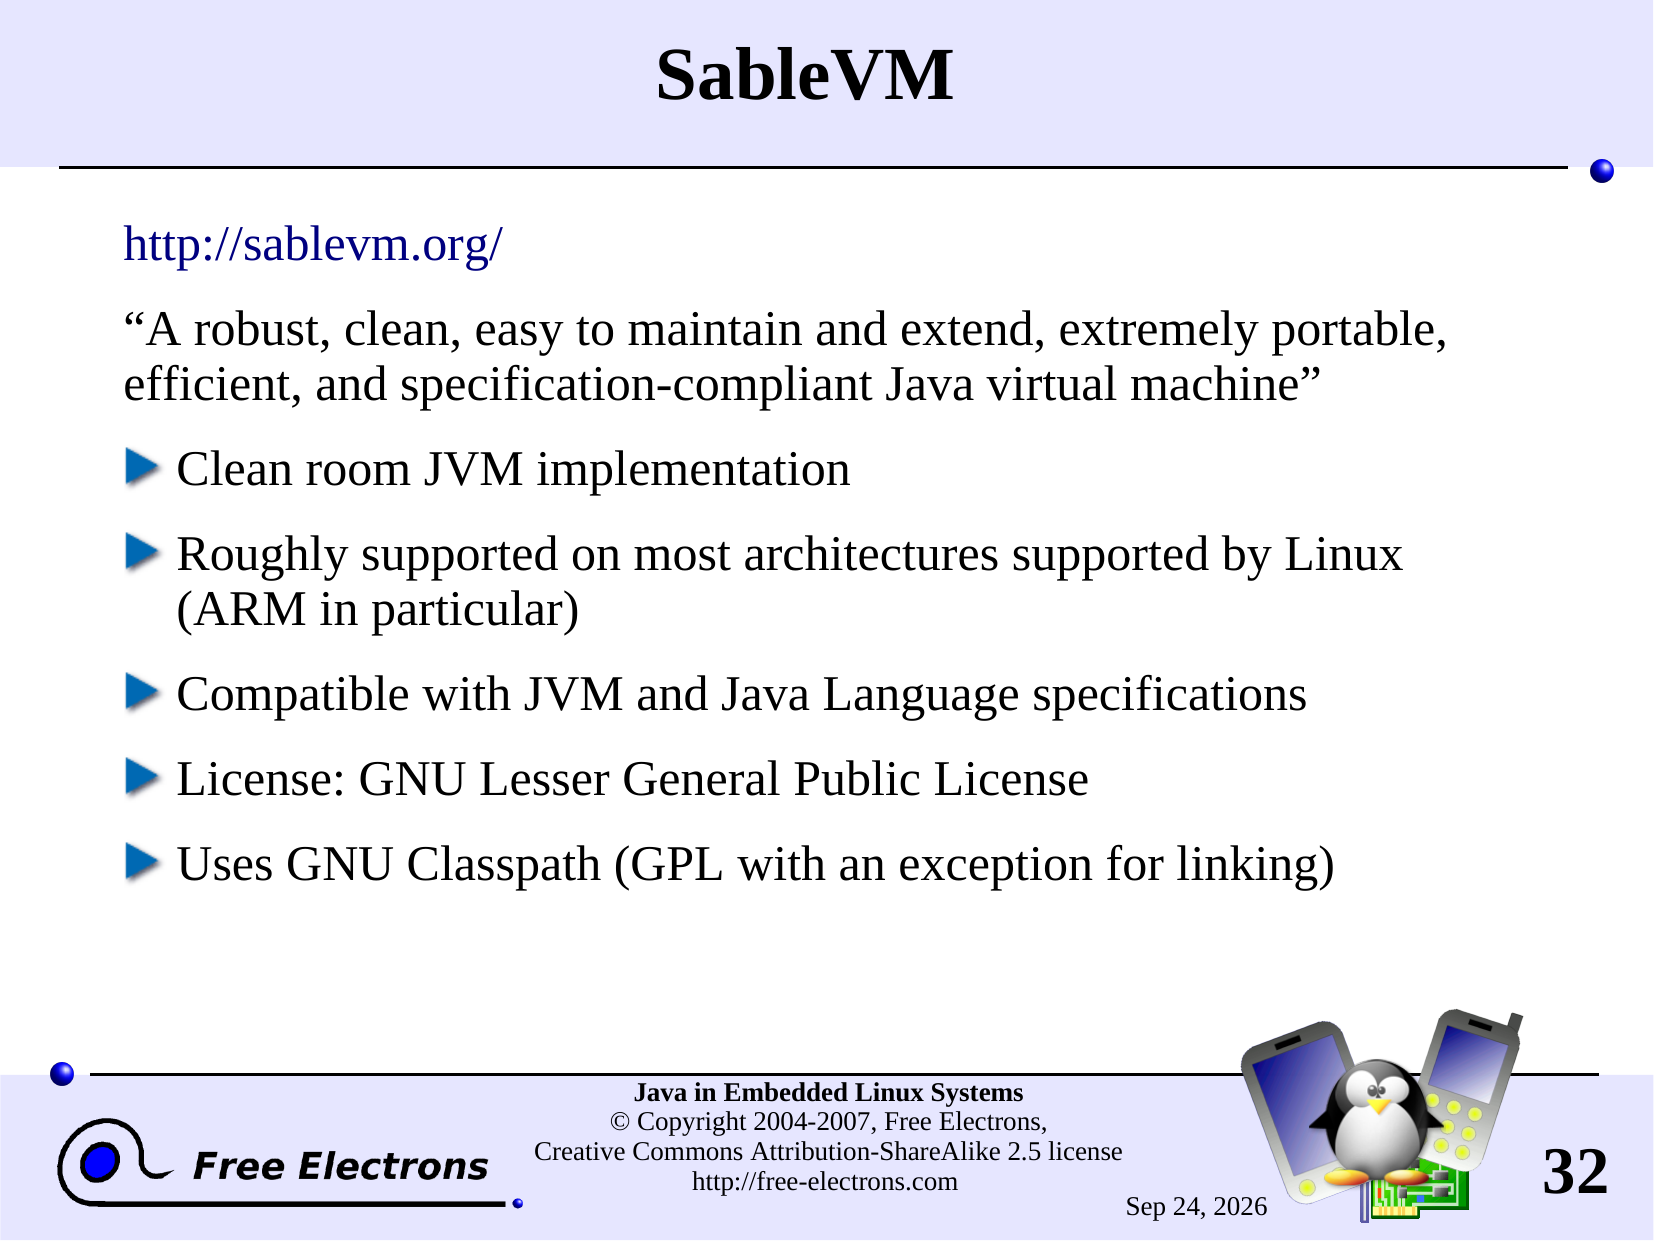

# SableVM
http://sablevm.org/
“A robust, clean, easy to maintain and extend, extremely portable, efficient, and specification-compliant Java virtual machine”
Clean room JVM implementation
Roughly supported on most architectures supported by Linux (ARM in particular)
Compatible with JVM and Java Language specifications
License: GNU Lesser General Public License
Uses GNU Classpath (GPL with an exception for linking)